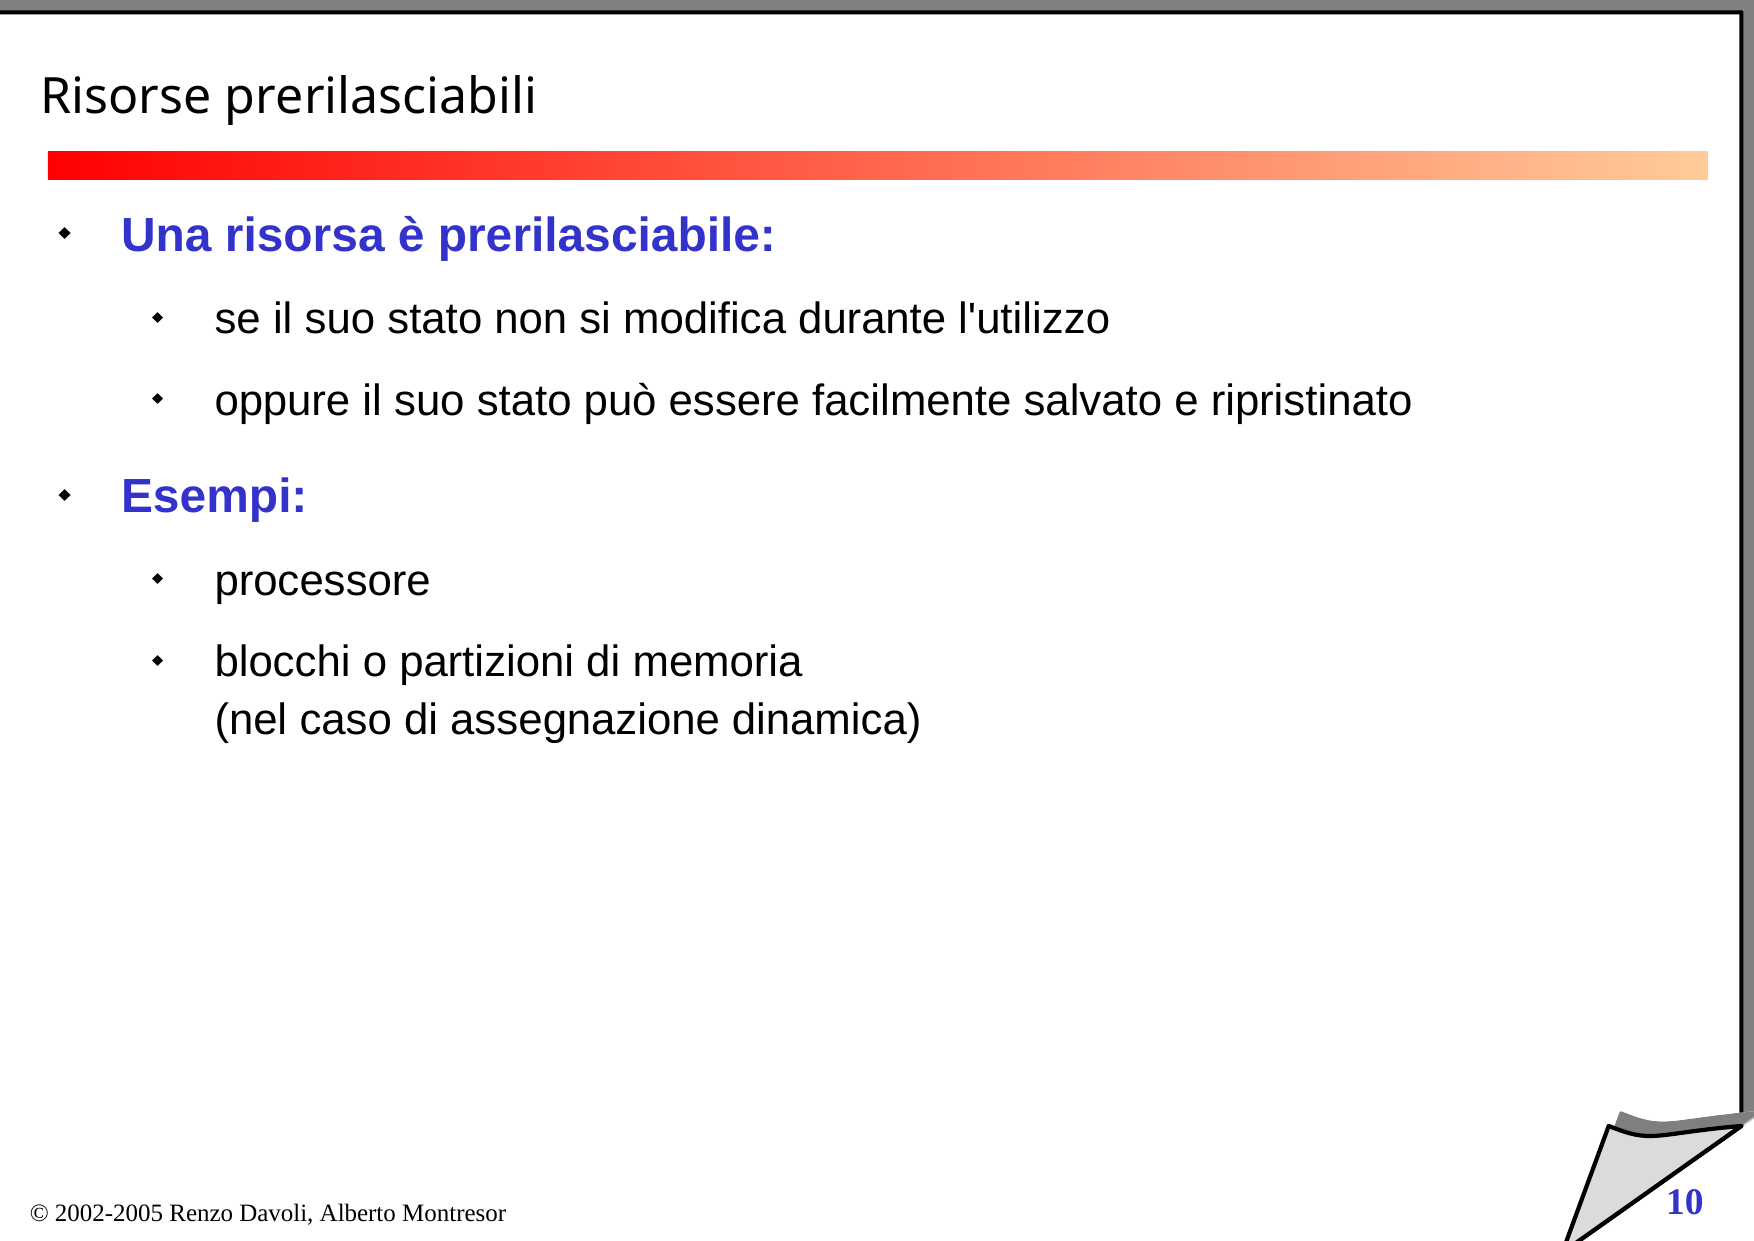

# Risorse prerilasciabili
Una risorsa è prerilasciabile:
se il suo stato non si modifica durante l'utilizzo
oppure il suo stato può essere facilmente salvato e ripristinato
Esempi:
processore
blocchi o partizioni di memoria
(nel caso di assegnazione dinamica)